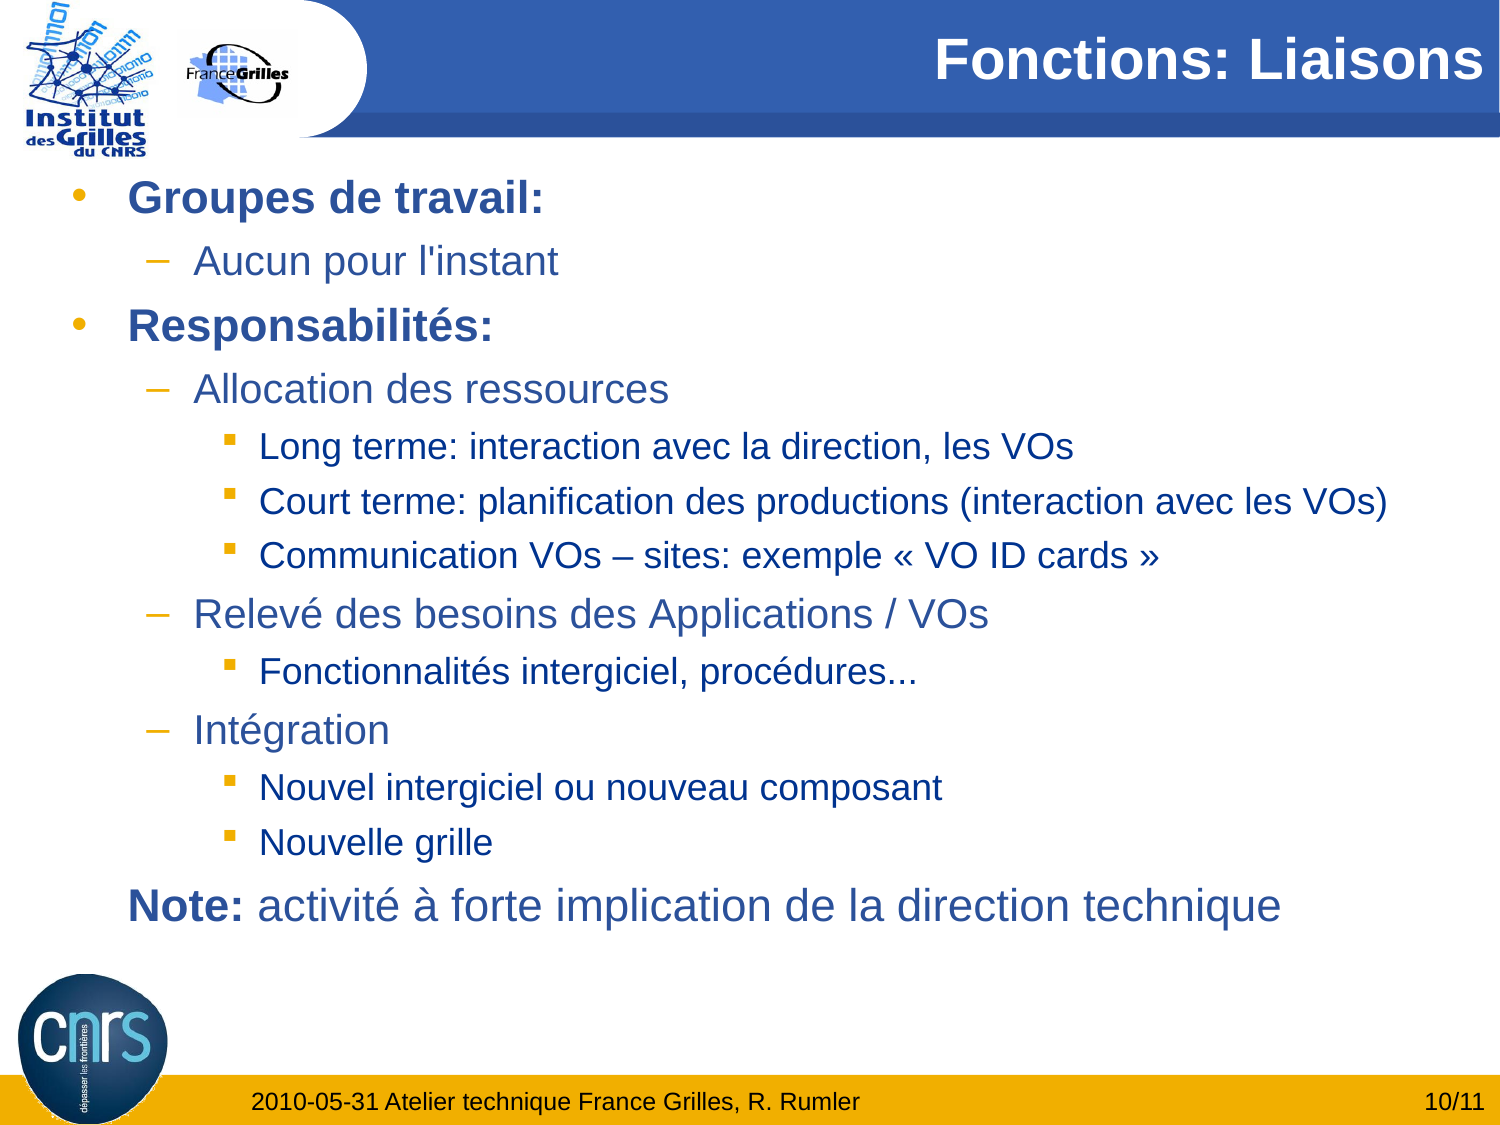

# Fonctions: Liaisons
Groupes de travail:
Aucun pour l'instant
Responsabilités:
Allocation des ressources
Long terme: interaction avec la direction, les VOs
Court terme: planification des productions (interaction avec les VOs)
Communication VOs – sites: exemple « VO ID cards »
Relevé des besoins des Applications / VOs
Fonctionnalités intergiciel, procédures...
Intégration
Nouvel intergiciel ou nouveau composant
Nouvelle grille
Note: activité à forte implication de la direction technique
2010-05-31 Atelier technique France Grilles, R. Rumler